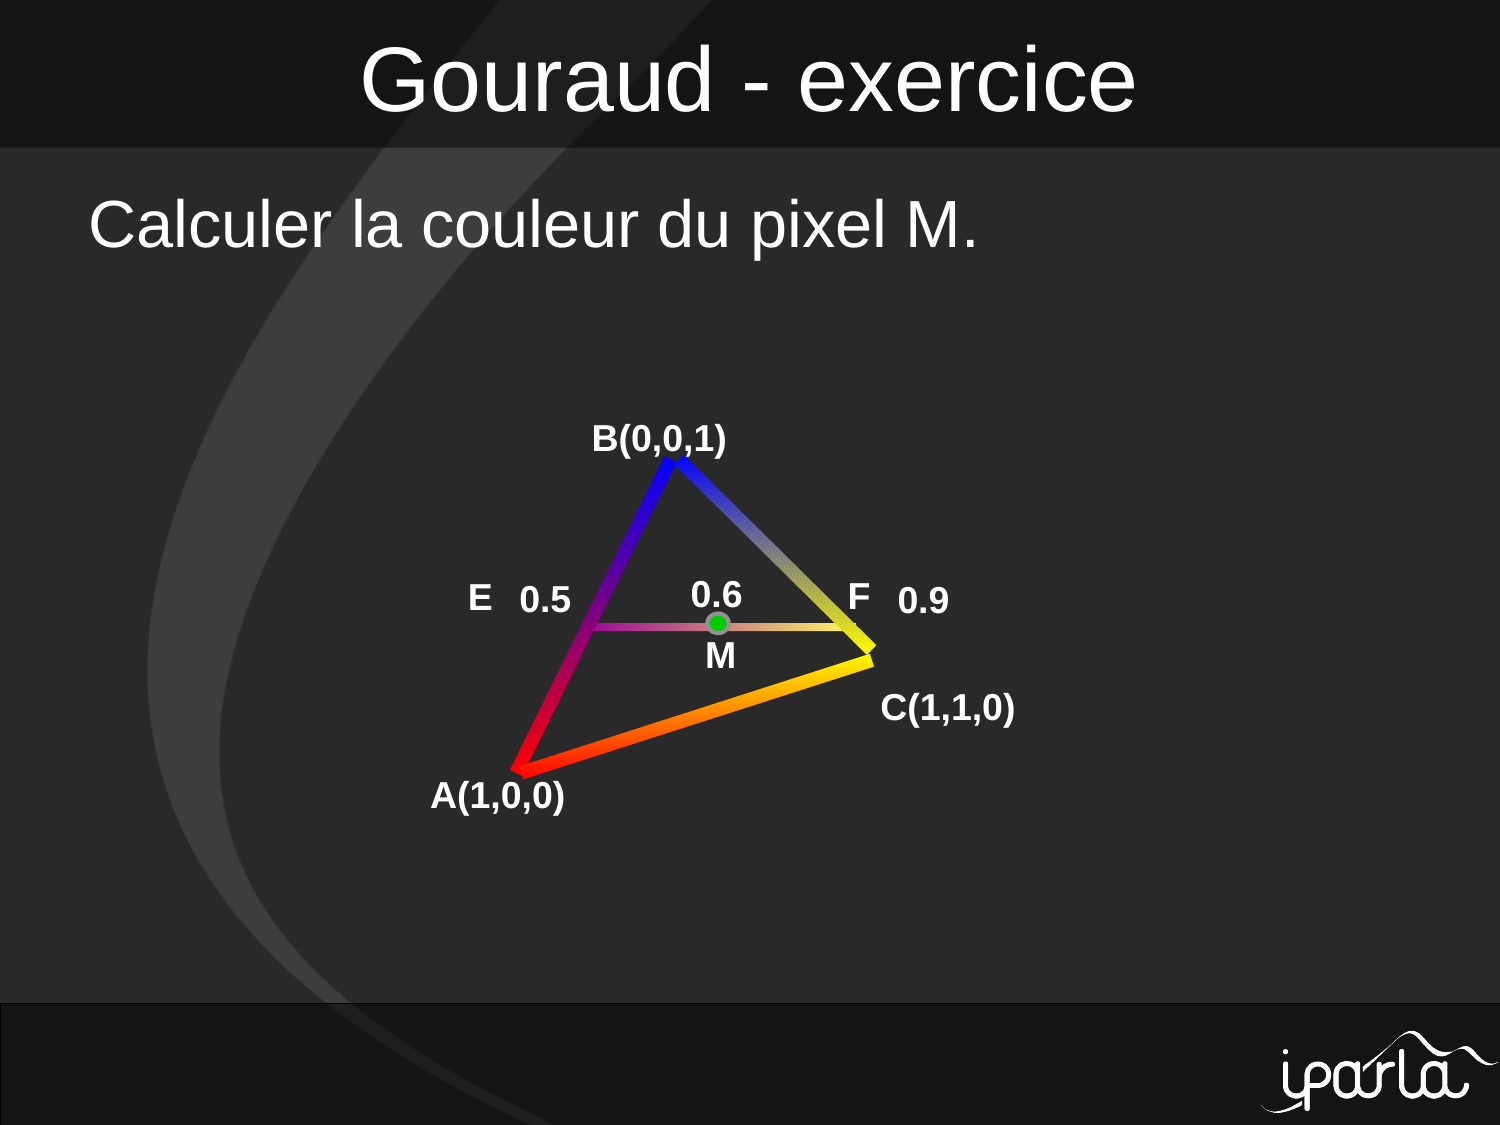

# Gouraud - exercice
Calculer la couleur du pixel M.
B(0,0,1)
0.6
F
E
0.5
0.9
M
C(1,1,0)
A(1,0,0)